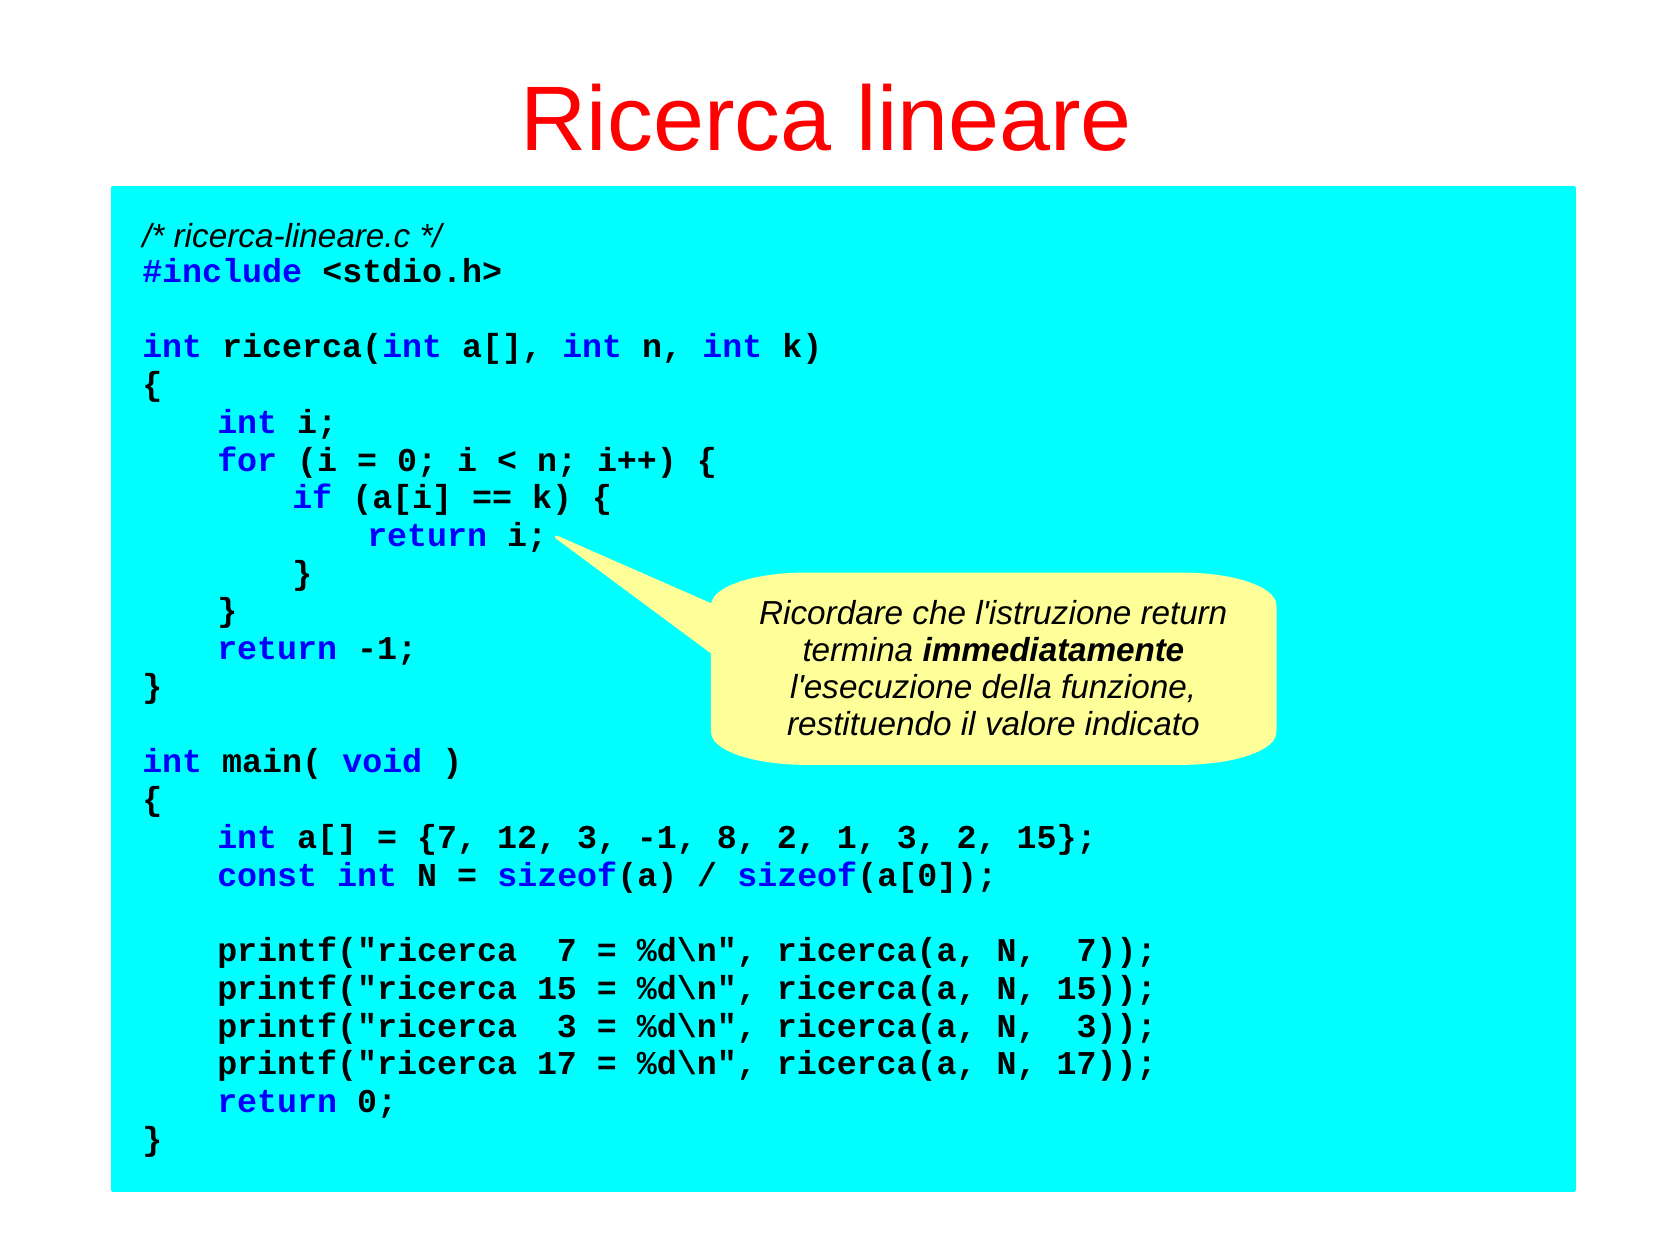

# Ricerca lineare
/* ricerca-lineare.c */
#include <stdio.h>
int ricerca(int a[], int n, int k)
{
	int i;
	for (i = 0; i < n; i++) {
		if (a[i] == k) {
			return i;
		}
	}
	return -1;
}
int main( void )
{
	int a[] = {7, 12, 3, -1, 8, 2, 1, 3, 2, 15};
	const int N = sizeof(a) / sizeof(a[0]);
	printf("ricerca 7 = %d\n", ricerca(a, N, 7));
	printf("ricerca 15 = %d\n", ricerca(a, N, 15));
	printf("ricerca 3 = %d\n", ricerca(a, N, 3));
	printf("ricerca 17 = %d\n", ricerca(a, N, 17));
	return 0;
}
Ricordare che l'istruzione return termina immediatamente l'esecuzione della funzione, restituendo il valore indicato
Algoritmi su Array
25